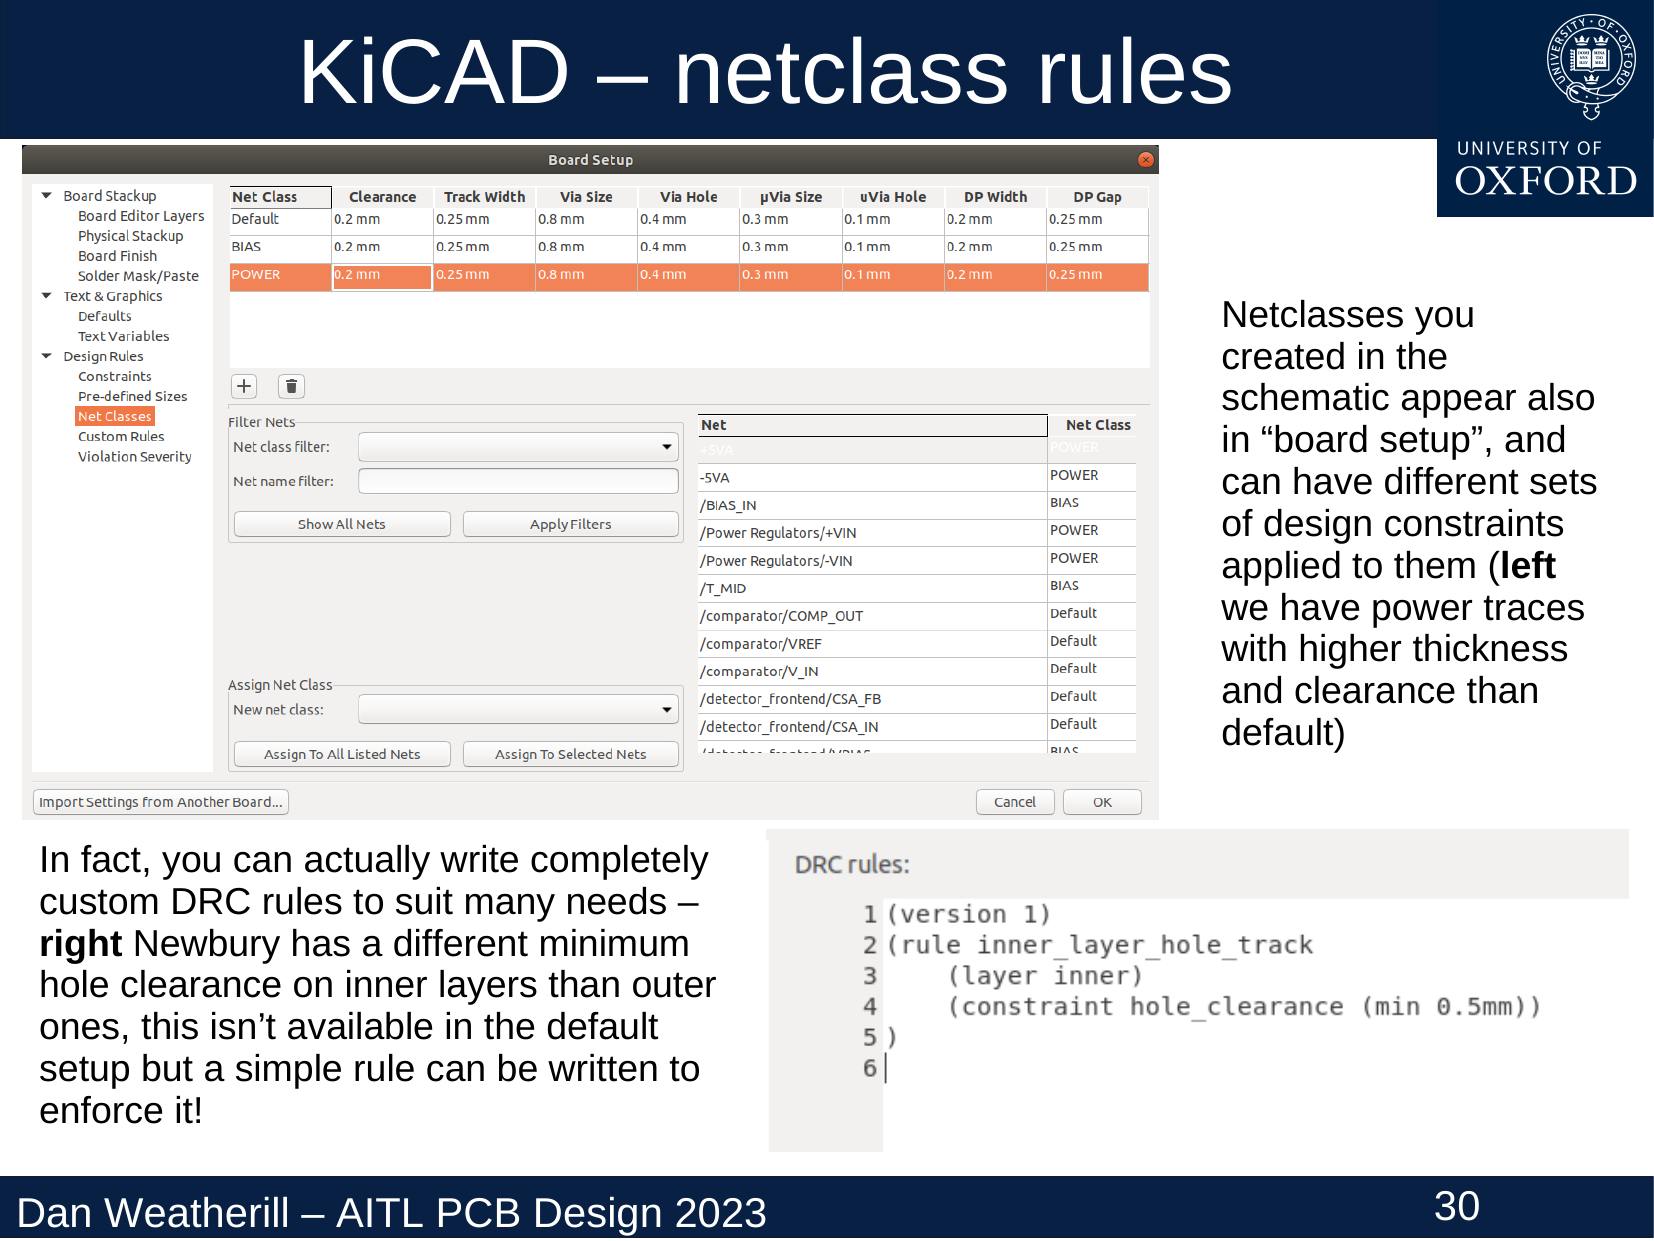

# KiCAD – netclass rules
Netclasses you created in the schematic appear also in “board setup”, and can have different sets of design constraints applied to them (left we have power traces with higher thickness and clearance than default)
In fact, you can actually write completely custom DRC rules to suit many needs – right Newbury has a different minimum hole clearance on inner layers than outer ones, this isn’t available in the default setup but a simple rule can be written to enforce it!